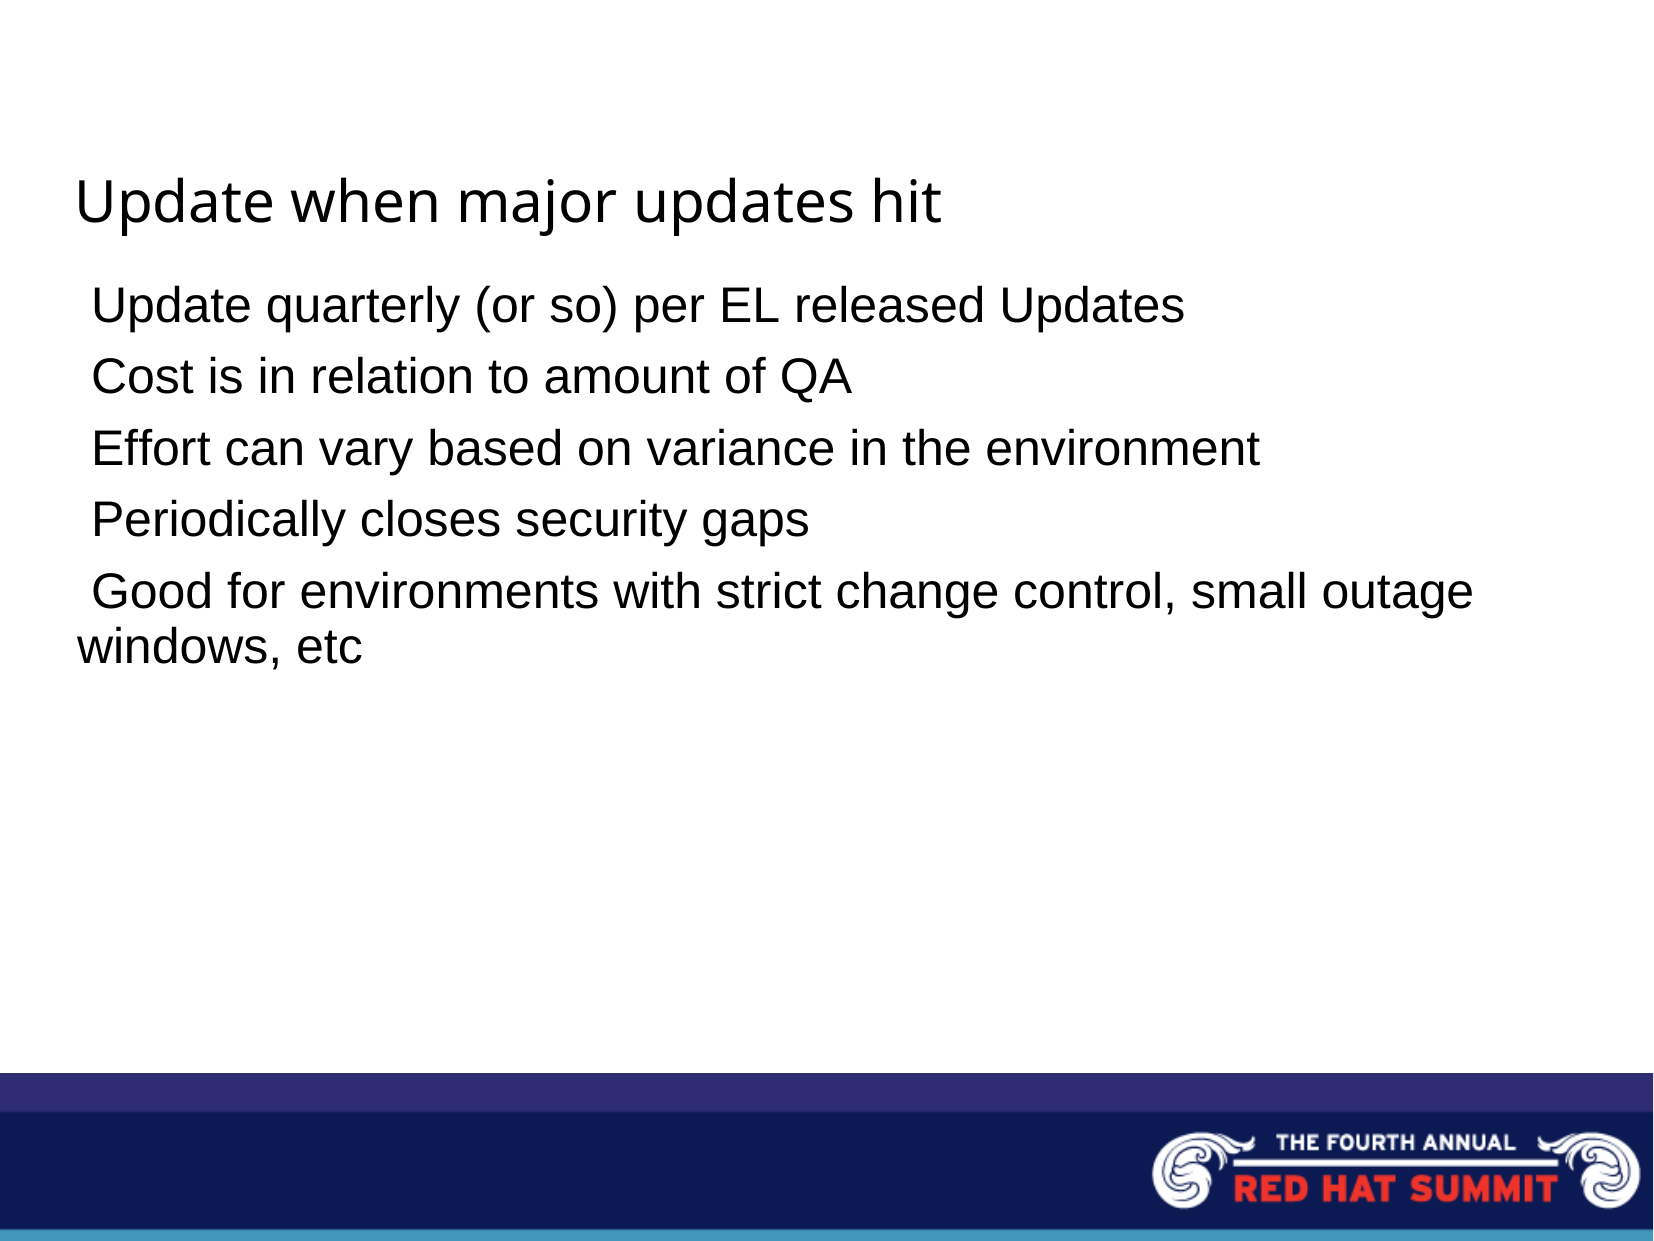

# Update when major updates hit
 Update quarterly (or so) per EL released Updates
 Cost is in relation to amount of QA
 Effort can vary based on variance in the environment
 Periodically closes security gaps
 Good for environments with strict change control, small outage windows, etc